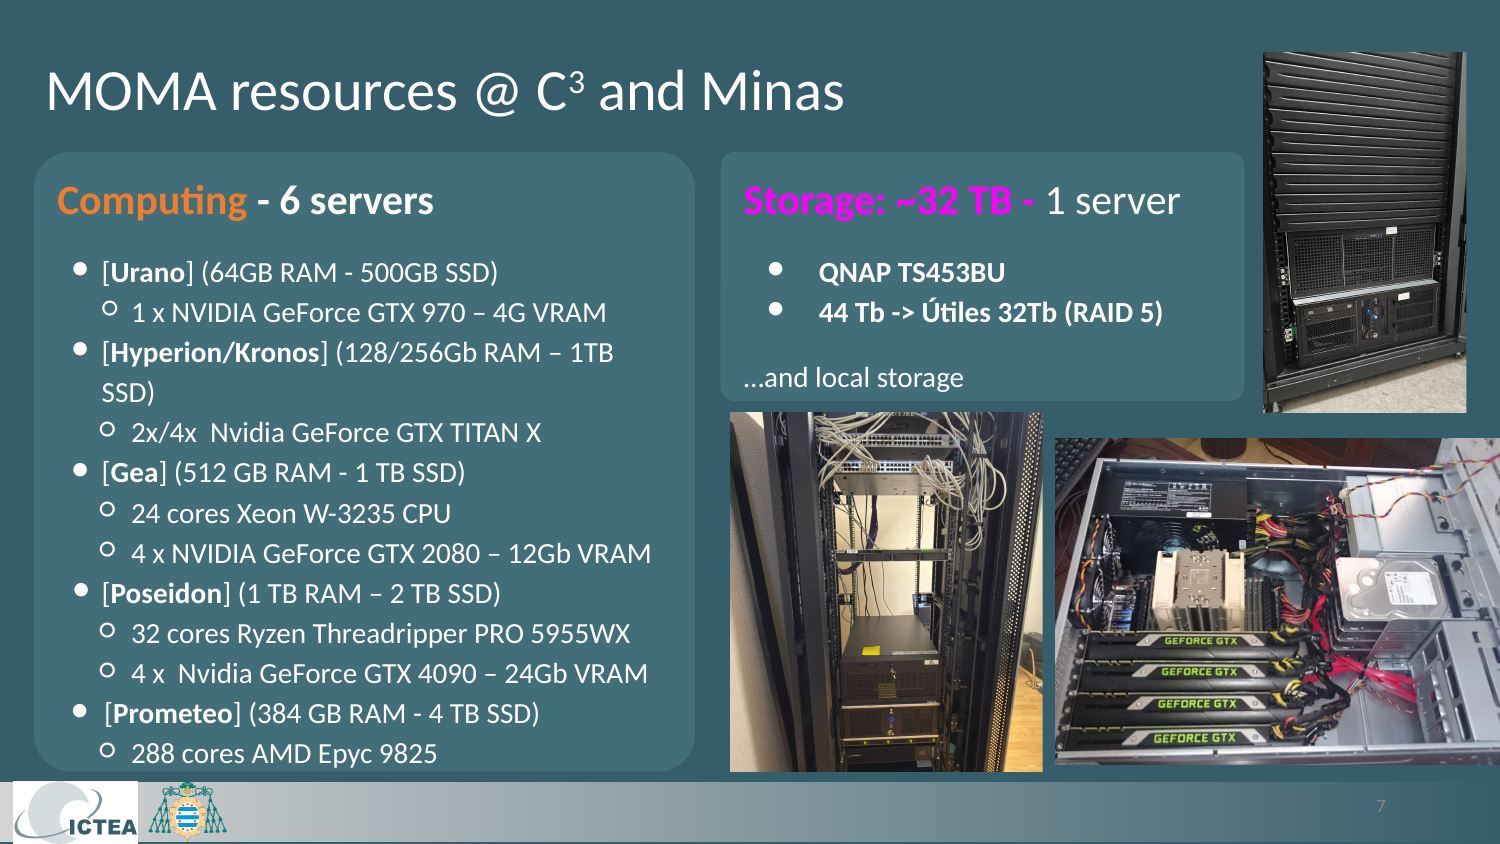

# MOMA resources @ C3 and Minas
Computing - 6 servers
[Urano] (64GB RAM - 500GB SSD)
1 x NVIDIA GeForce GTX 970 – 4G VRAM
[Hyperion/Kronos] (128/256Gb RAM – 1TB SSD)
2x/4x Nvidia GeForce GTX TITAN X
[Gea] (512 GB RAM - 1 TB SSD)
24 cores Xeon W-3235 CPU
4 x NVIDIA GeForce GTX 2080 – 12Gb VRAM
[Poseidon] (1 TB RAM – 2 TB SSD)
32 cores Ryzen Threadripper PRO 5955WX
4 x Nvidia GeForce GTX 4090 – 24Gb VRAM
[Prometeo] (384 GB RAM - 4 TB SSD)
288 cores AMD Epyc 9825
Storage: ~32 TB - 1 server
QNAP TS453BU
44 Tb -> Útiles 32Tb (RAID 5)
…and local storage